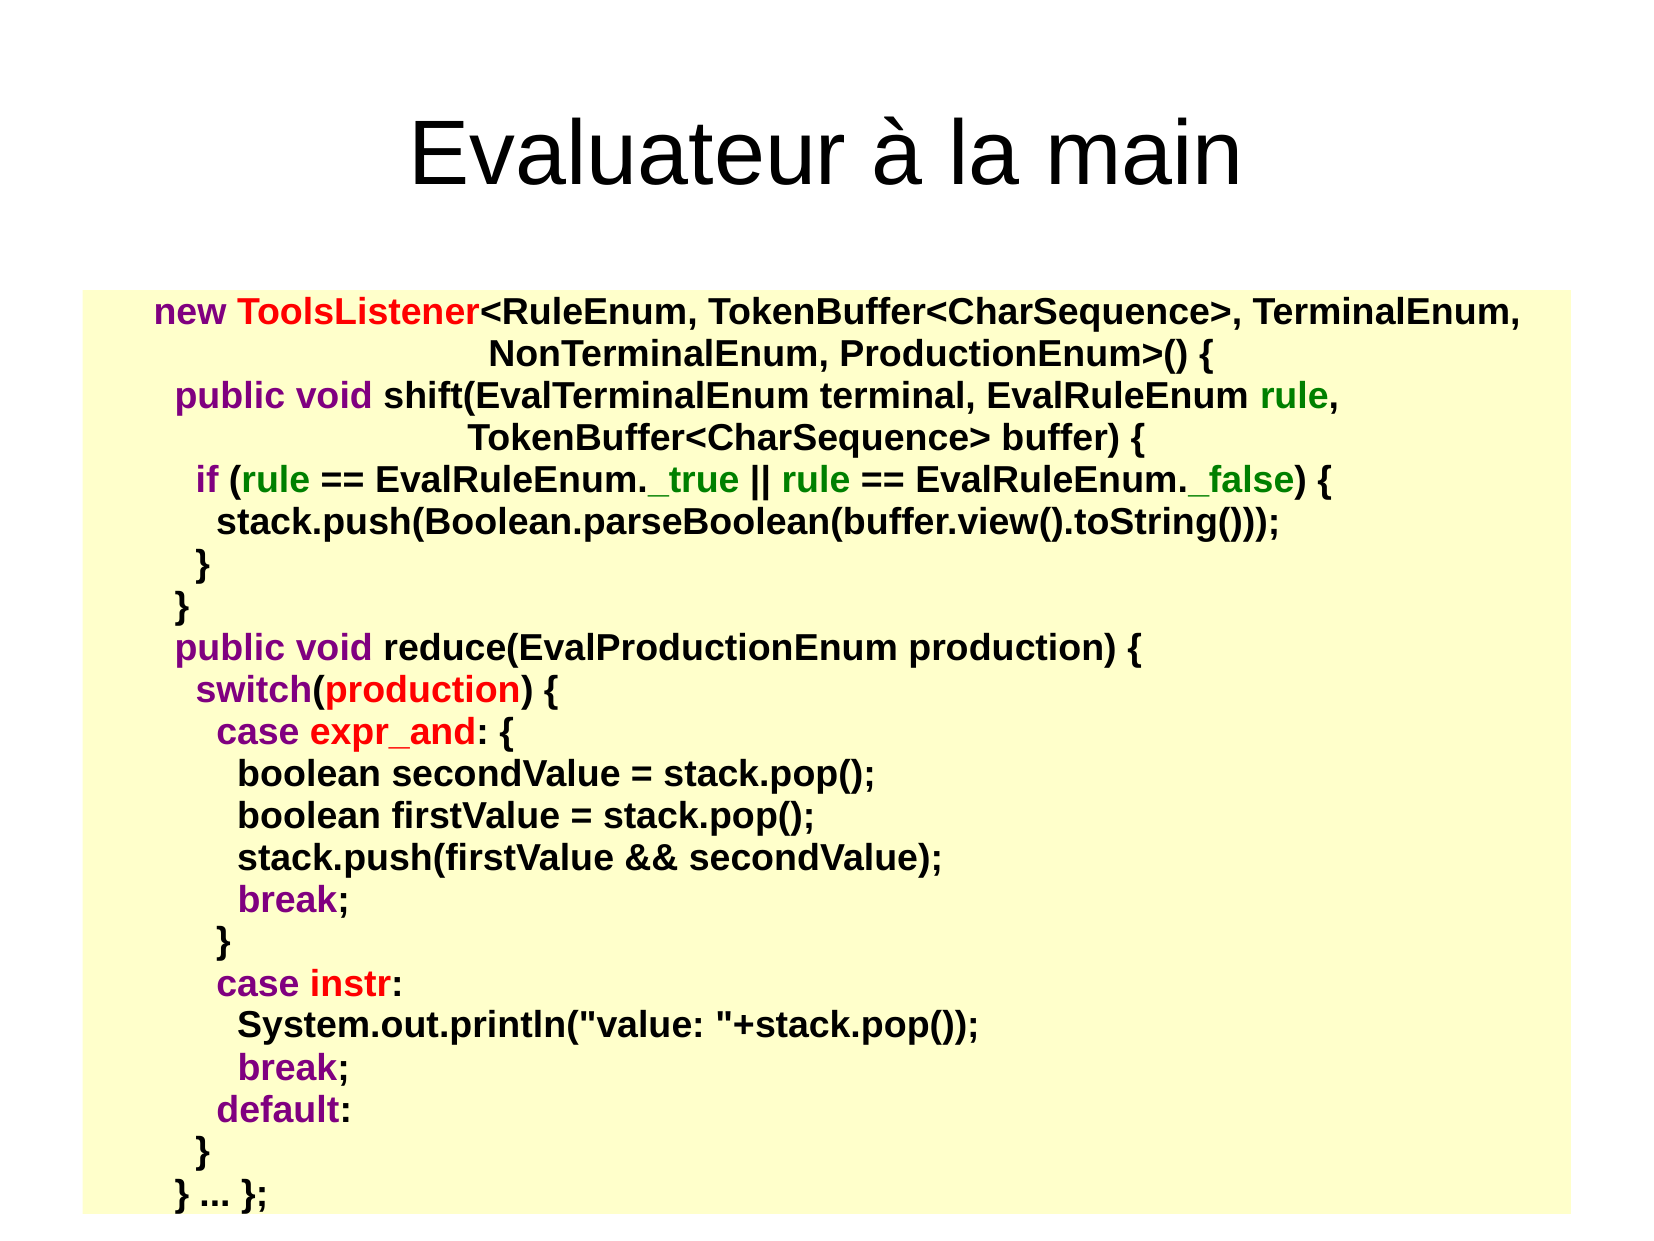

# Evaluateur à la main
new ToolsListener<RuleEnum, TokenBuffer<CharSequence>, TerminalEnum, NonTerminalEnum, ProductionEnum>() {
 public void shift(EvalTerminalEnum terminal, EvalRuleEnum rule,
 TokenBuffer<CharSequence> buffer) {
 if (rule == EvalRuleEnum._true || rule == EvalRuleEnum._false) {
 stack.push(Boolean.parseBoolean(buffer.view().toString()));
 }
 }
 public void reduce(EvalProductionEnum production) {
 switch(production) {
 case expr_and: {
 boolean secondValue = stack.pop();
 boolean firstValue = stack.pop();
 stack.push(firstValue && secondValue);
 break;
 }
 case instr:
 System.out.println("value: "+stack.pop());
 break;
 default:
 }
 } ... };